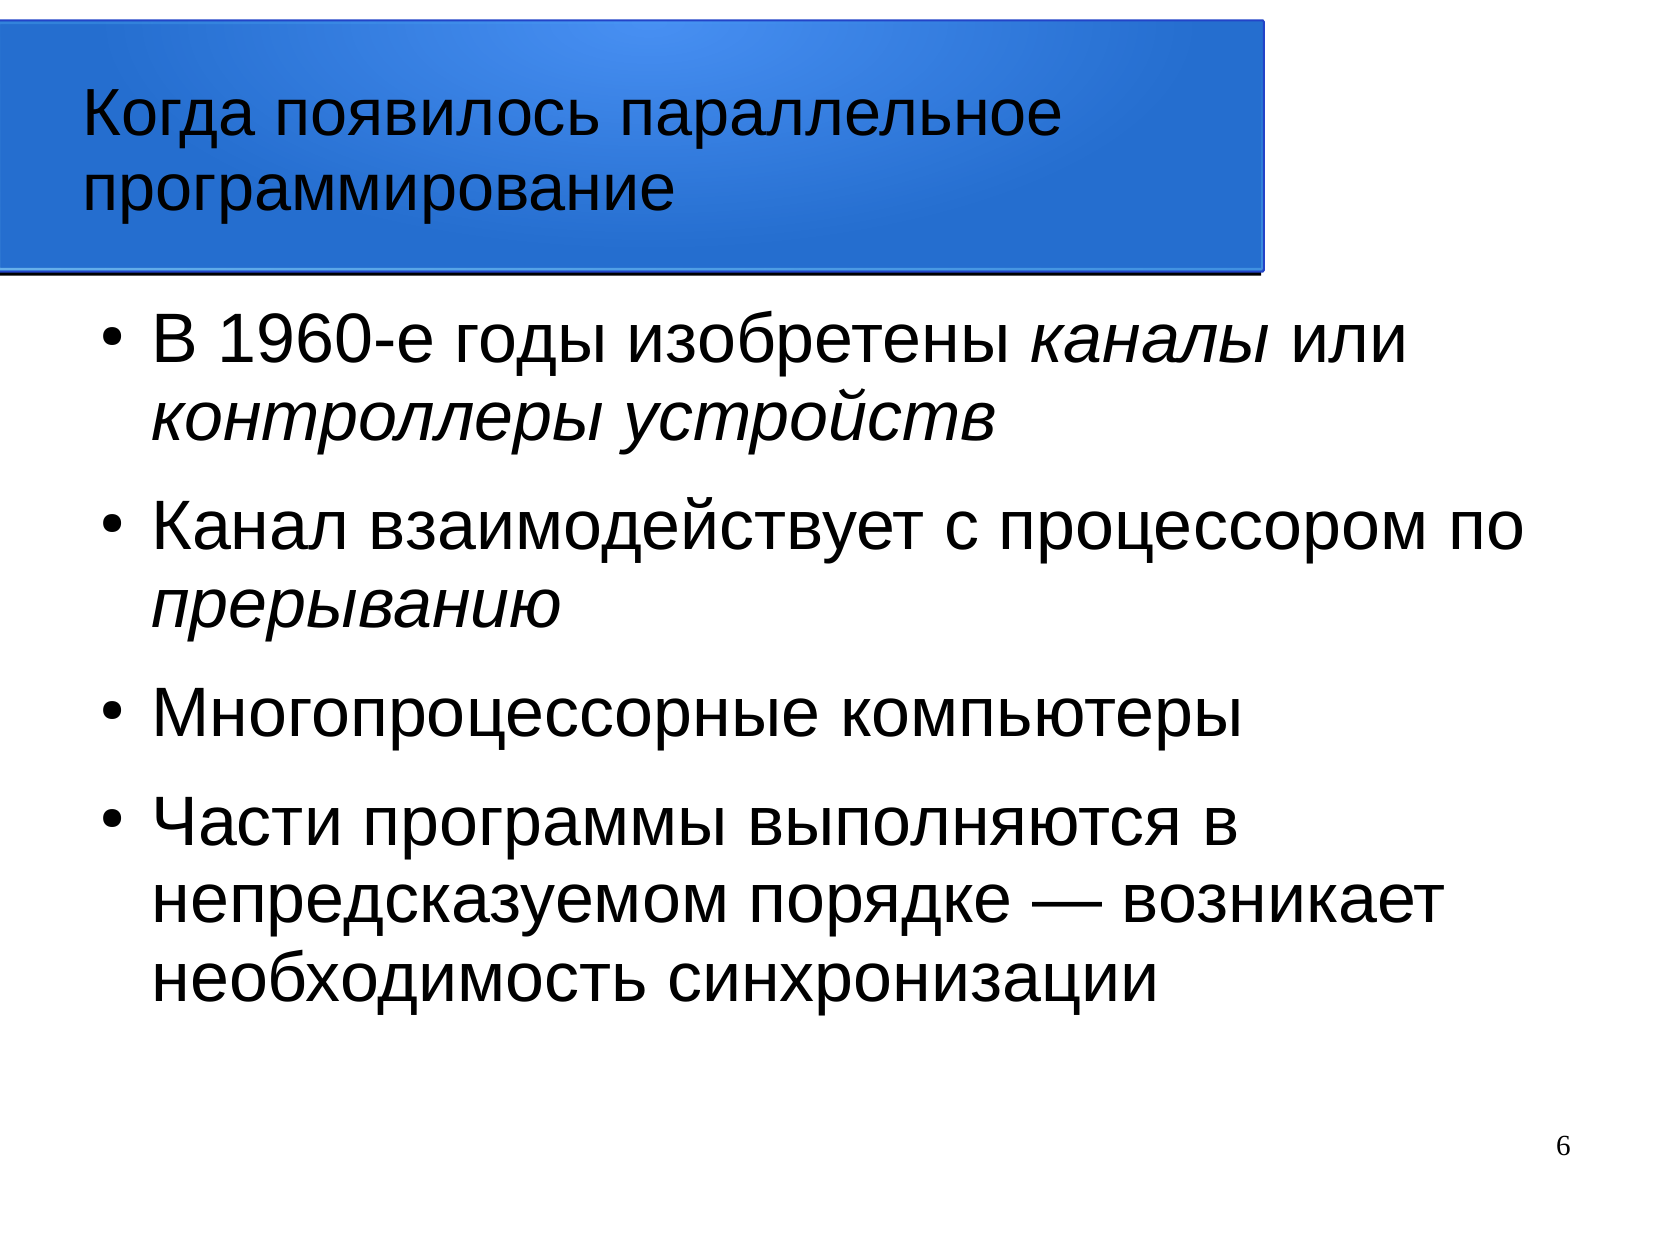

# Когда появилось параллельное программирование
В 1960-е годы изобретены каналы или контроллеры устройств
Канал взаимодействует с процессором по прерыванию
Многопроцессорные компьютеры
Части программы выполняются в непредсказуемом порядке — возникает необходимость синхронизации
6